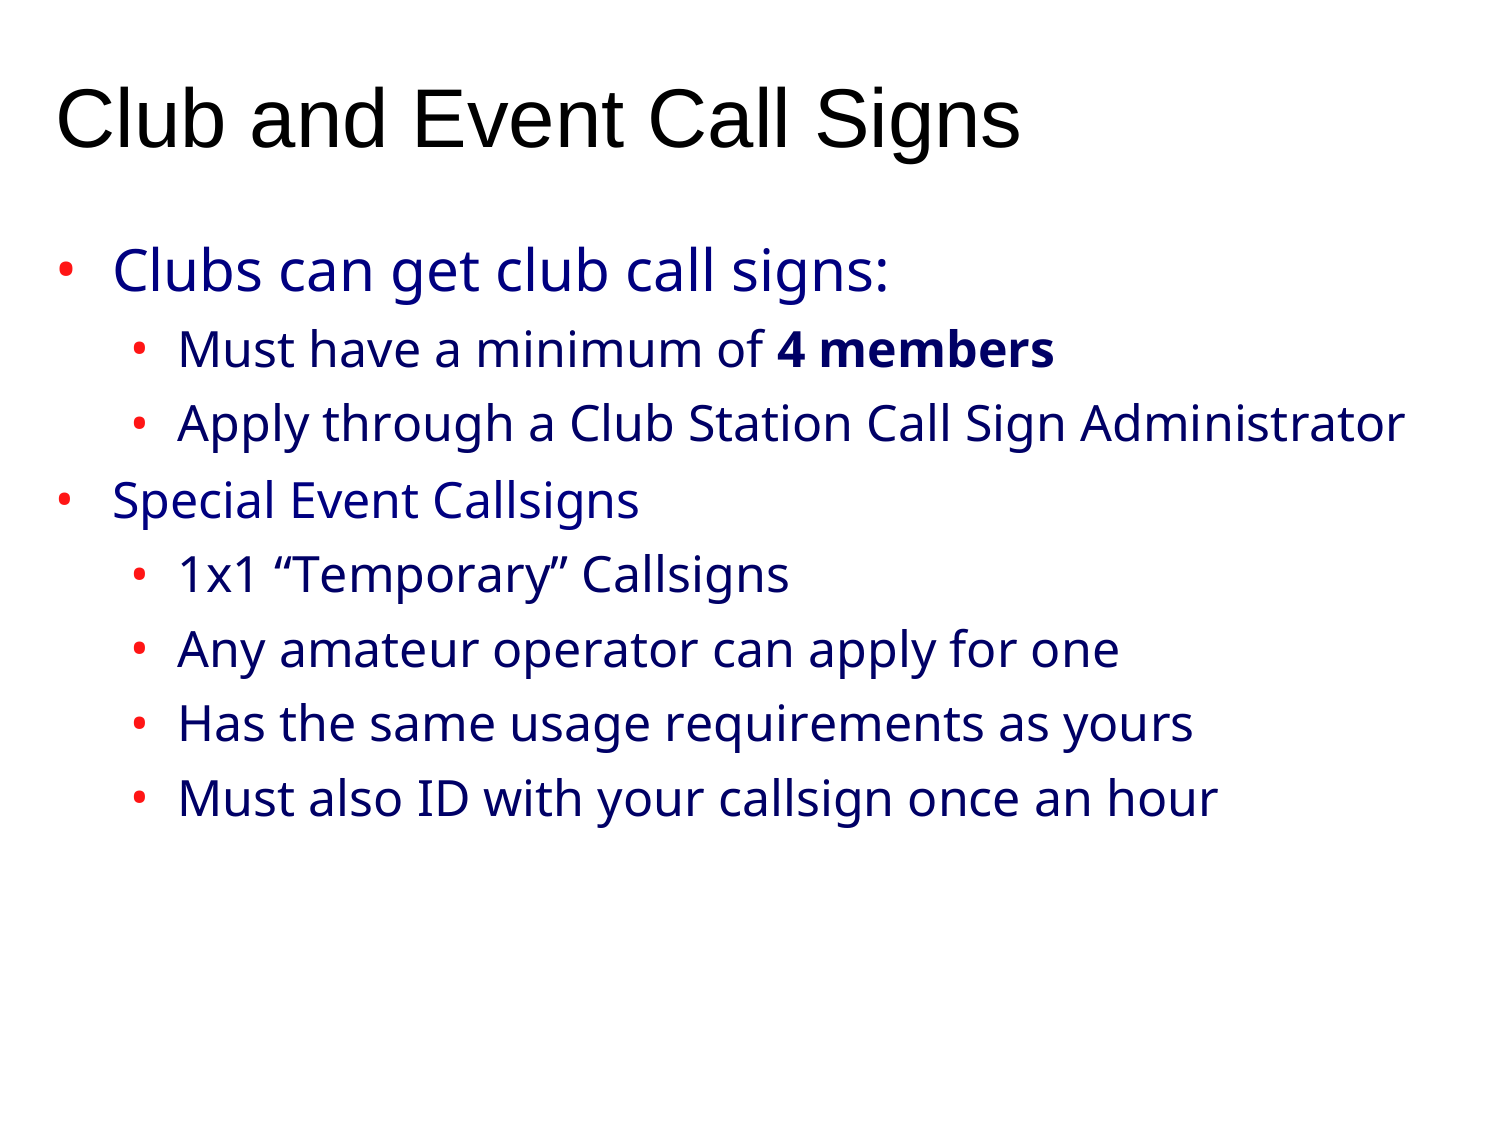

# Club and Event Call Signs
Clubs can get club call signs:
Must have a minimum of 4 members
Apply through a Club Station Call Sign Administrator
Special Event Callsigns
1x1 “Temporary” Callsigns
Any amateur operator can apply for one
Has the same usage requirements as yours
Must also ID with your callsign once an hour